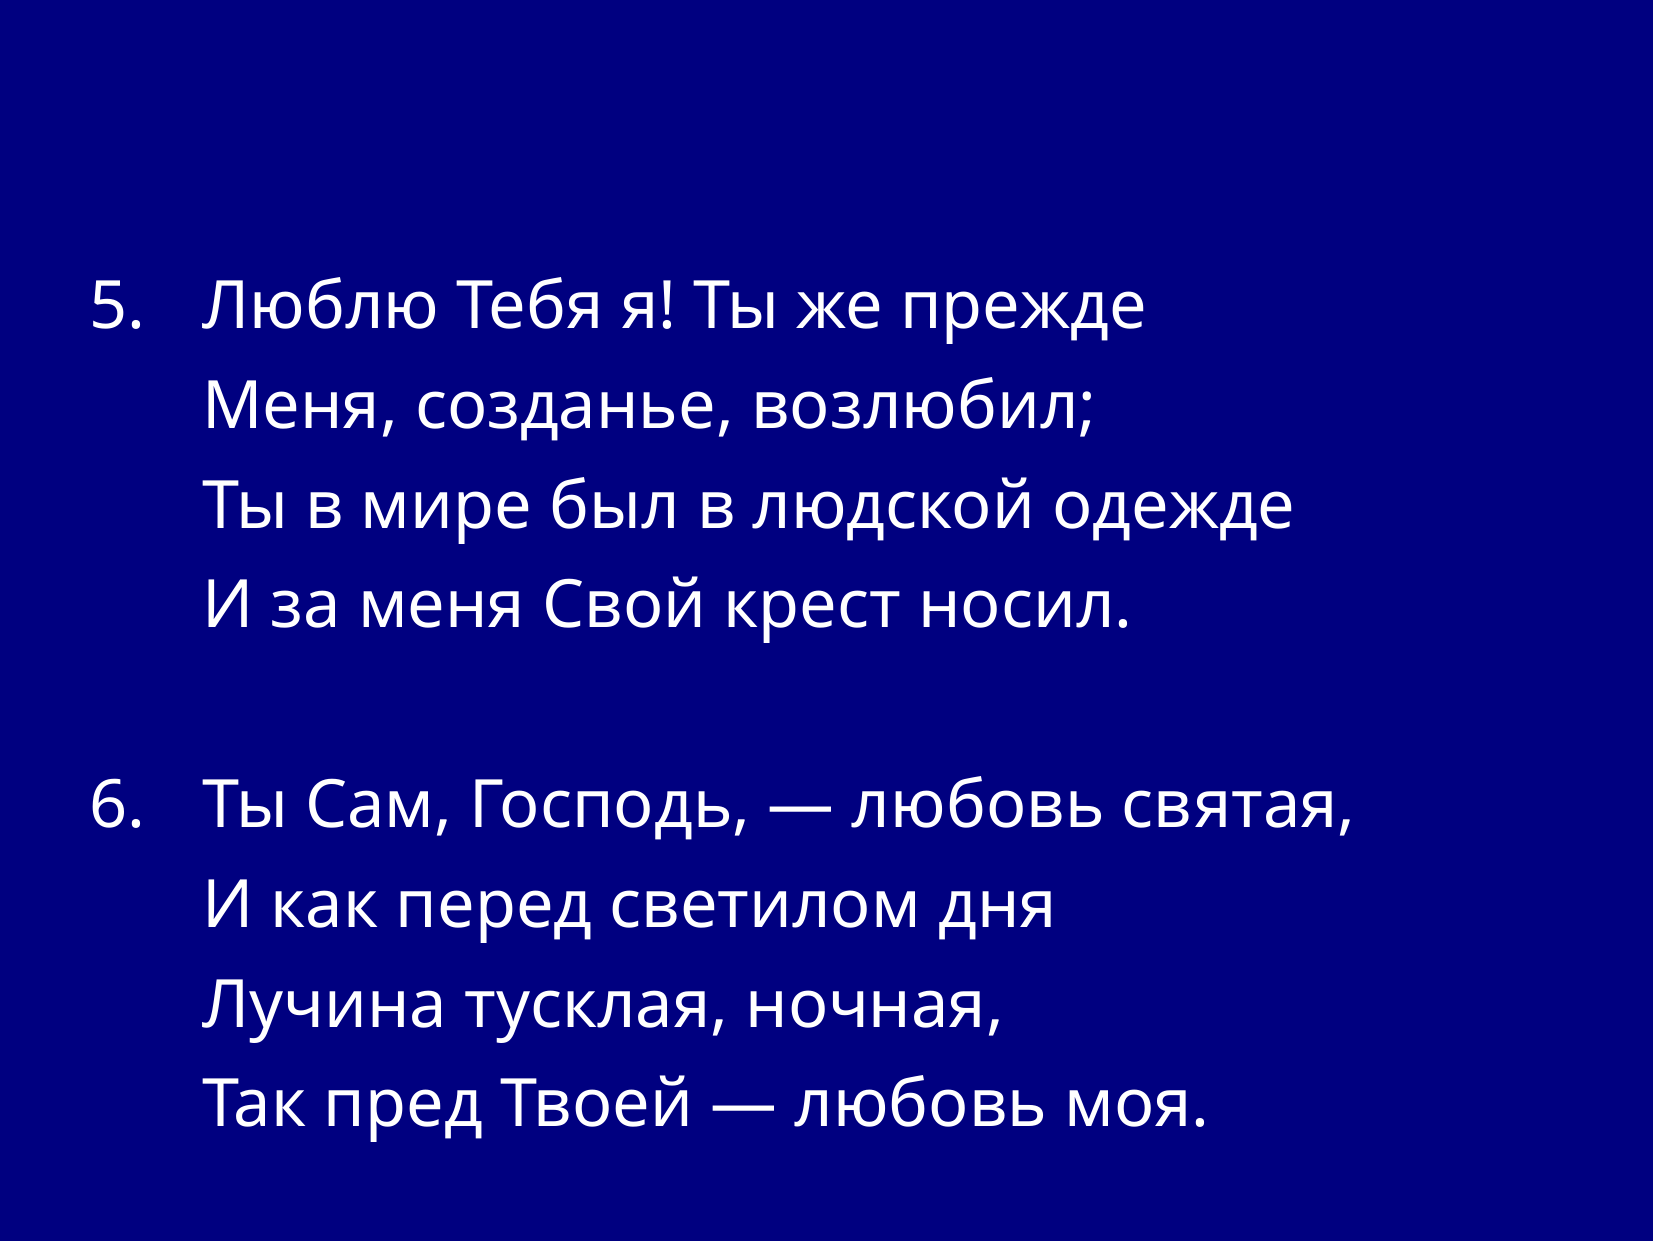

5.	Люблю Тебя я! Ты же прежде
	Меня, созданье, возлюбил;
	Ты в мире был в людской одежде
	И за меня Свой крест носил.
6.	Ты Сам, Господь, — любовь святая,
	И как перед светилом дня
	Лучина тусклая, ночная,
	Так пред Твоей — любовь моя.